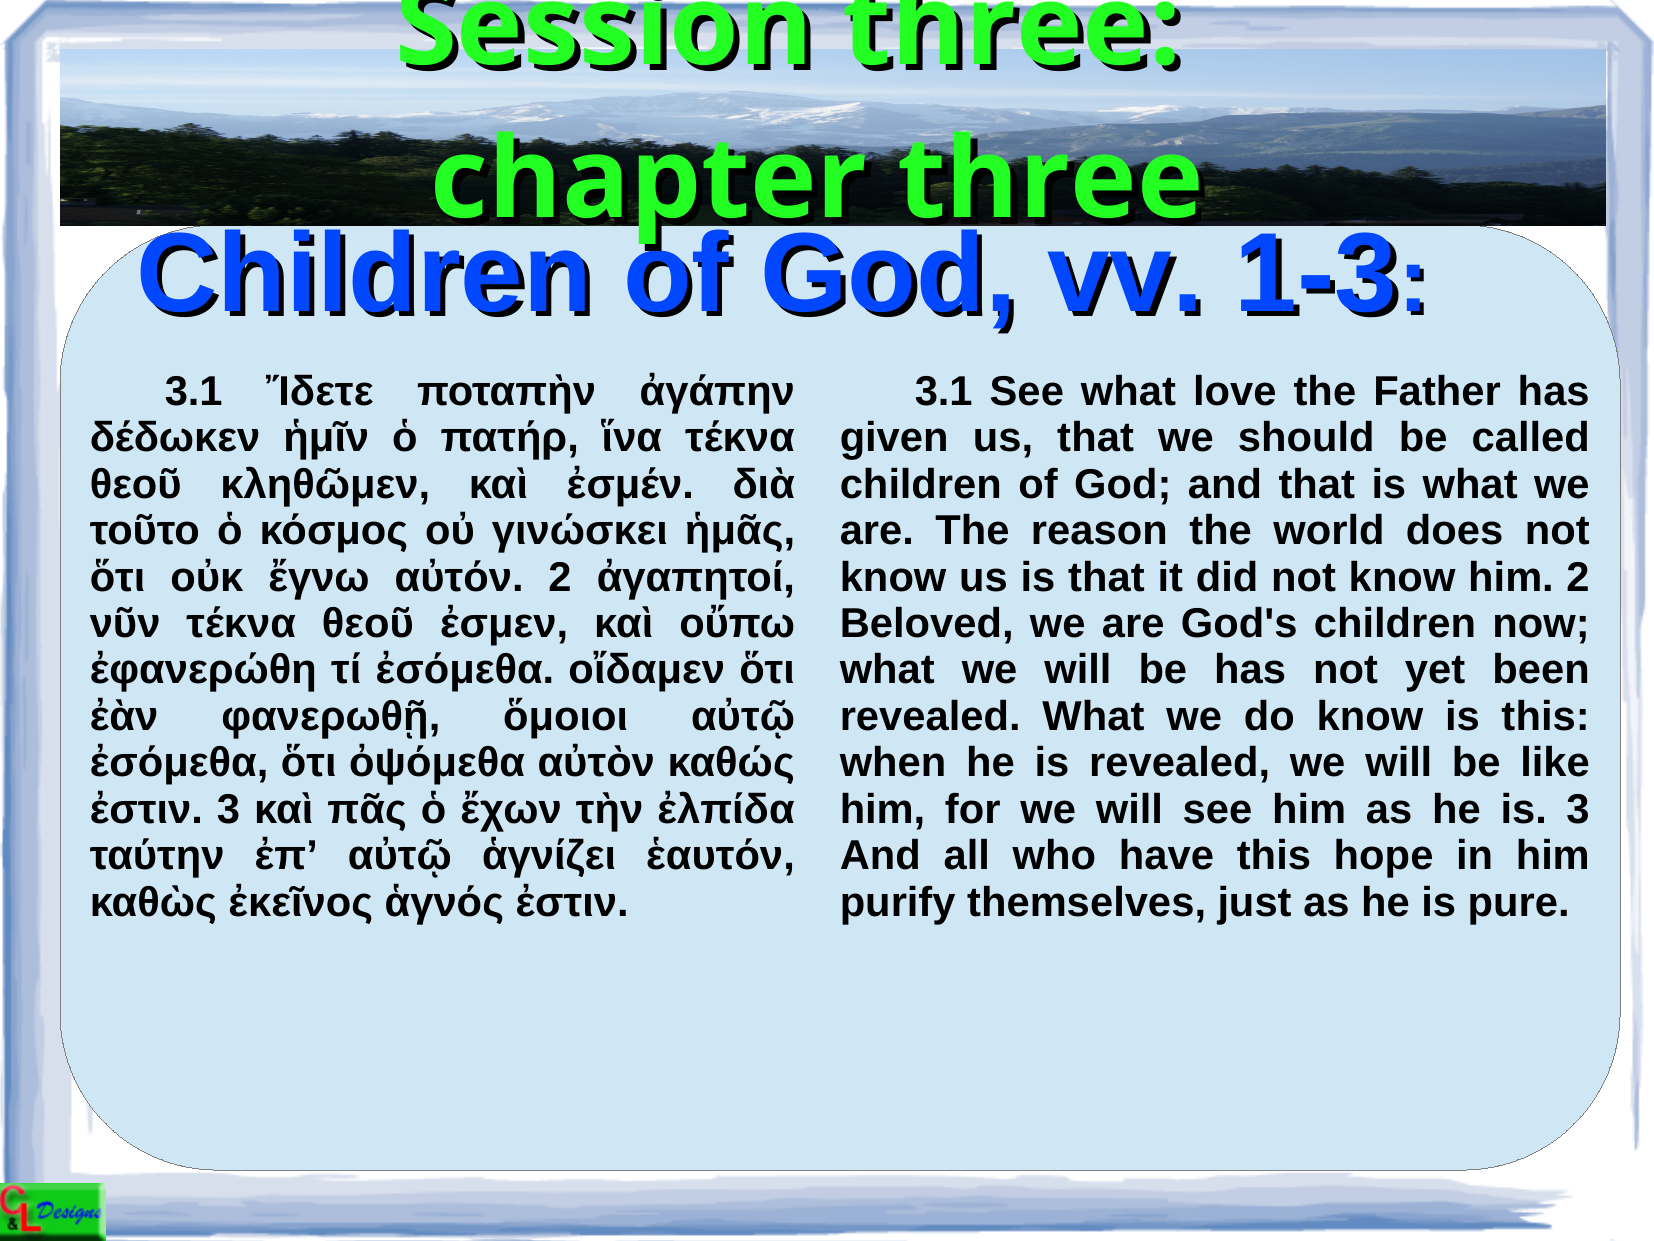

Session three: chapter three
# Children of God, vv. 1-3:
	3.1 Ἴδετε ποταπὴν ἀγάπην δέδωκεν ἡμῖν ὁ πατήρ, ἵνα τέκνα θεοῦ κληθῶμεν, καὶ ἐσμέν. διὰ τοῦτο ὁ κόσμος οὐ γινώσκει ἡμᾶς, ὅτι οὐκ ἔγνω αὐτόν. 2 ἀγαπητοί, νῦν τέκνα θεοῦ ἐσμεν, καὶ οὔπω ἐφανερώθη τί ἐσόμεθα. οἴδαμεν ὅτι ἐὰν φανερωθῇ, ὅμοιοι αὐτῷ ἐσόμεθα, ὅτι ὀψόμεθα αὐτὸν καθώς ἐστιν. 3 καὶ πᾶς ὁ ἔχων τὴν ἐλπίδα ταύτην ἐπʼ αὐτῷ ἁγνίζει ἑαυτόν, καθὼς ἐκεῖνος ἁγνός ἐστιν.
	3.1 See what love the Father has given us, that we should be called children of God; and that is what we are. The reason the world does not know us is that it did not know him. 2 Beloved, we are God's children now; what we will be has not yet been revealed. What we do know is this: when he is revealed, we will be like him, for we will see him as he is. 3 And all who have this hope in him purify themselves, just as he is pure.